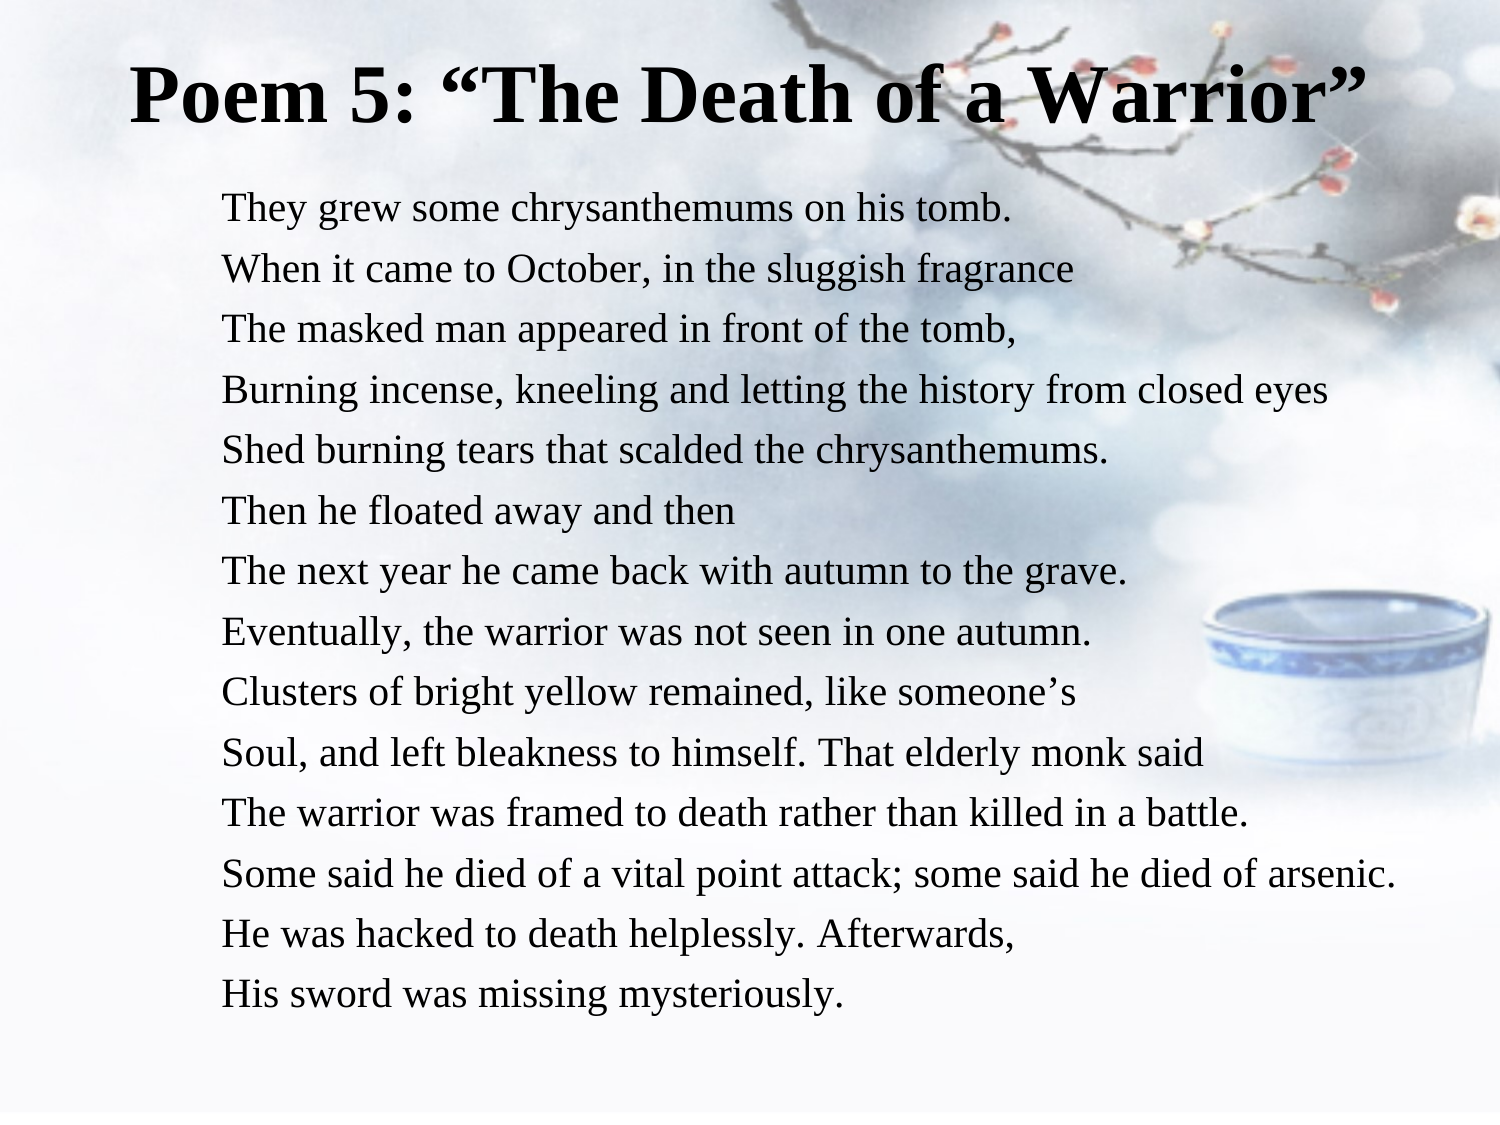

# Poem 5: “The Death of a Warrior”
They grew some chrysanthemums on his tomb.
When it came to October, in the sluggish fragrance
The masked man appeared in front of the tomb,
Burning incense, kneeling and letting the history from closed eyes
Shed burning tears that scalded the chrysanthemums.
Then he floated away and then
The next year he came back with autumn to the grave.
Eventually, the warrior was not seen in one autumn.
Clusters of bright yellow remained, like someone’s
Soul, and left bleakness to himself. That elderly monk said
The warrior was framed to death rather than killed in a battle.
Some said he died of a vital point attack; some said he died of arsenic.
He was hacked to death helplessly. Afterwards,
His sword was missing mysteriously.